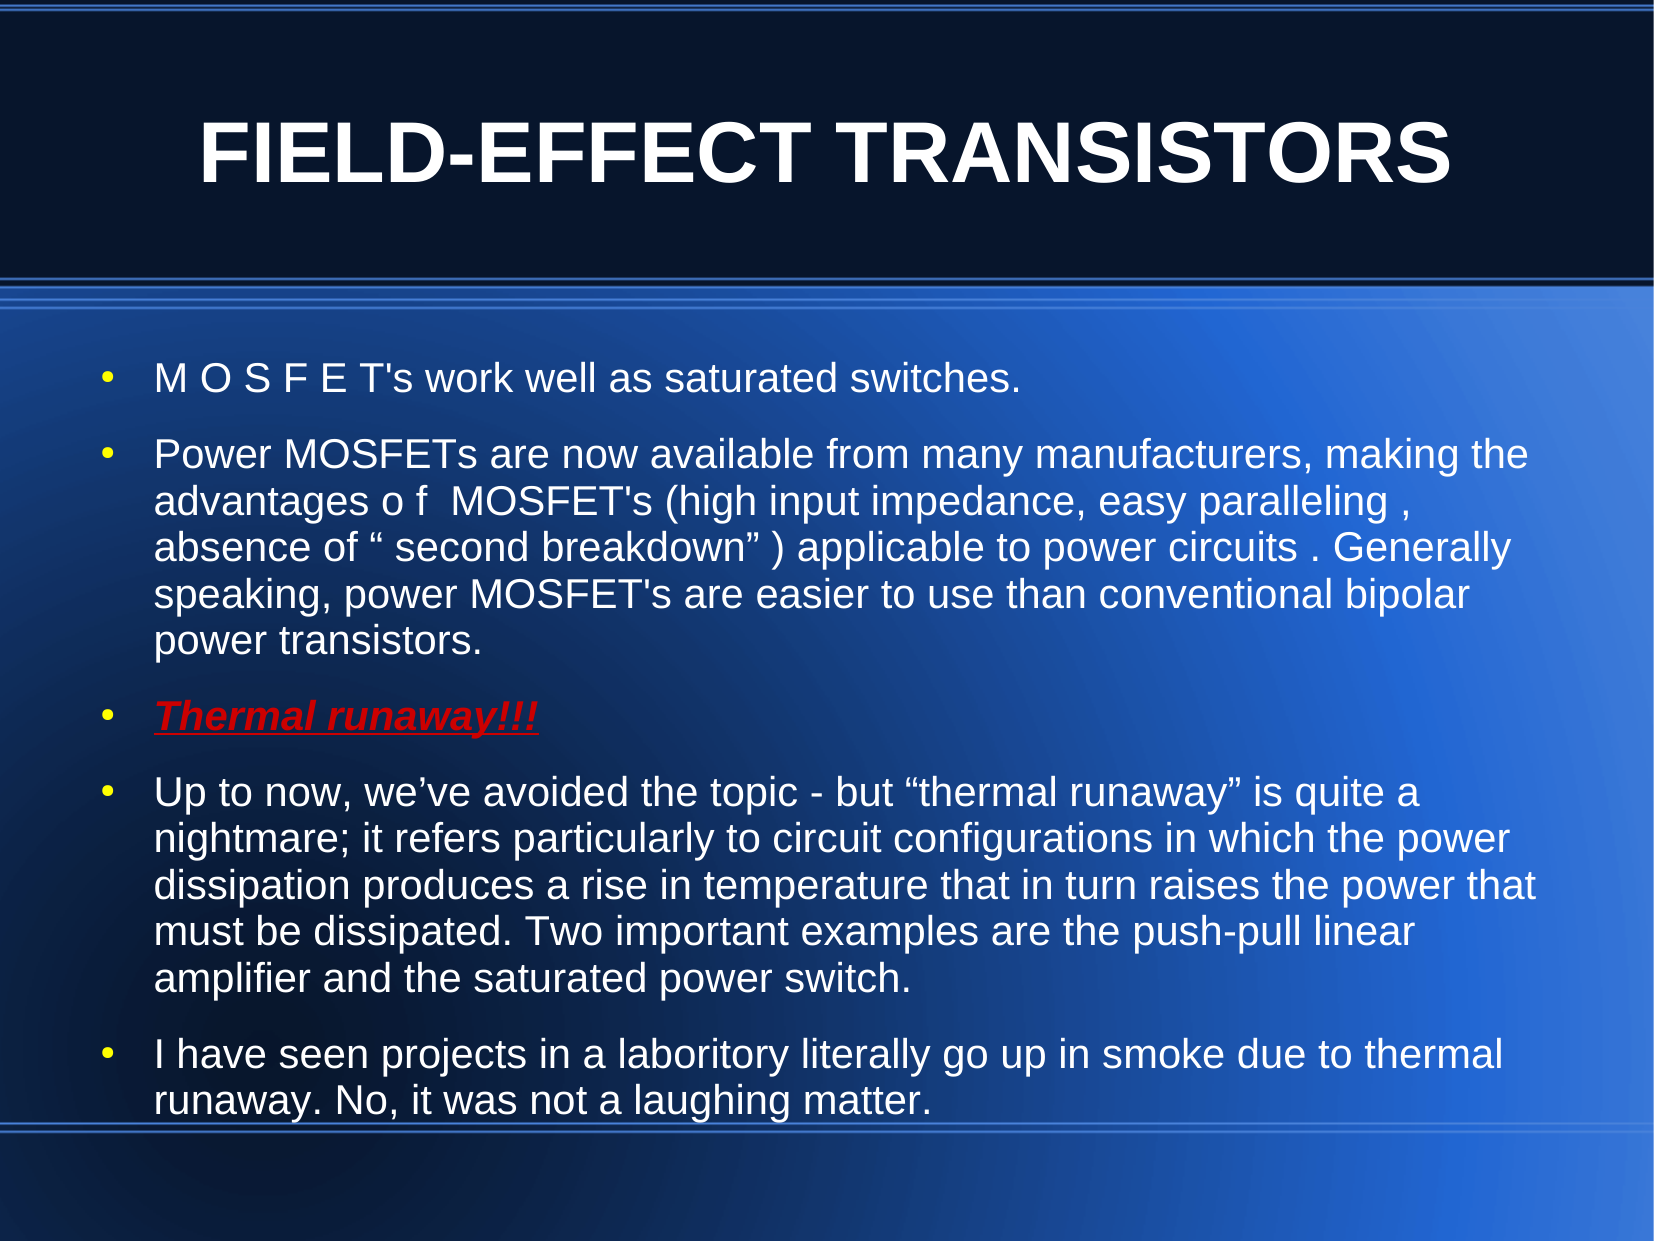

# FIELD-EFFECT TRANSISTORS
M O S F E T's work well as saturated switches.
Power MOSFETs are now available from many manufacturers, making the advantages o f MOSFET's (high input impedance, easy paralleling , absence of “ second breakdown” ) applicable to power circuits . Generally speaking, power MOSFET's are easier to use than conventional bipolar power transistors.
Thermal runaway!!!
Up to now, we’ve avoided the topic - but “thermal runaway” is quite a nightmare; it refers particularly to circuit configurations in which the power dissipation produces a rise in temperature that in turn raises the power that must be dissipated. Two important examples are the push-pull linear amplifier and the saturated power switch.
I have seen projects in a laboritory literally go up in smoke due to thermal runaway. No, it was not a laughing matter.